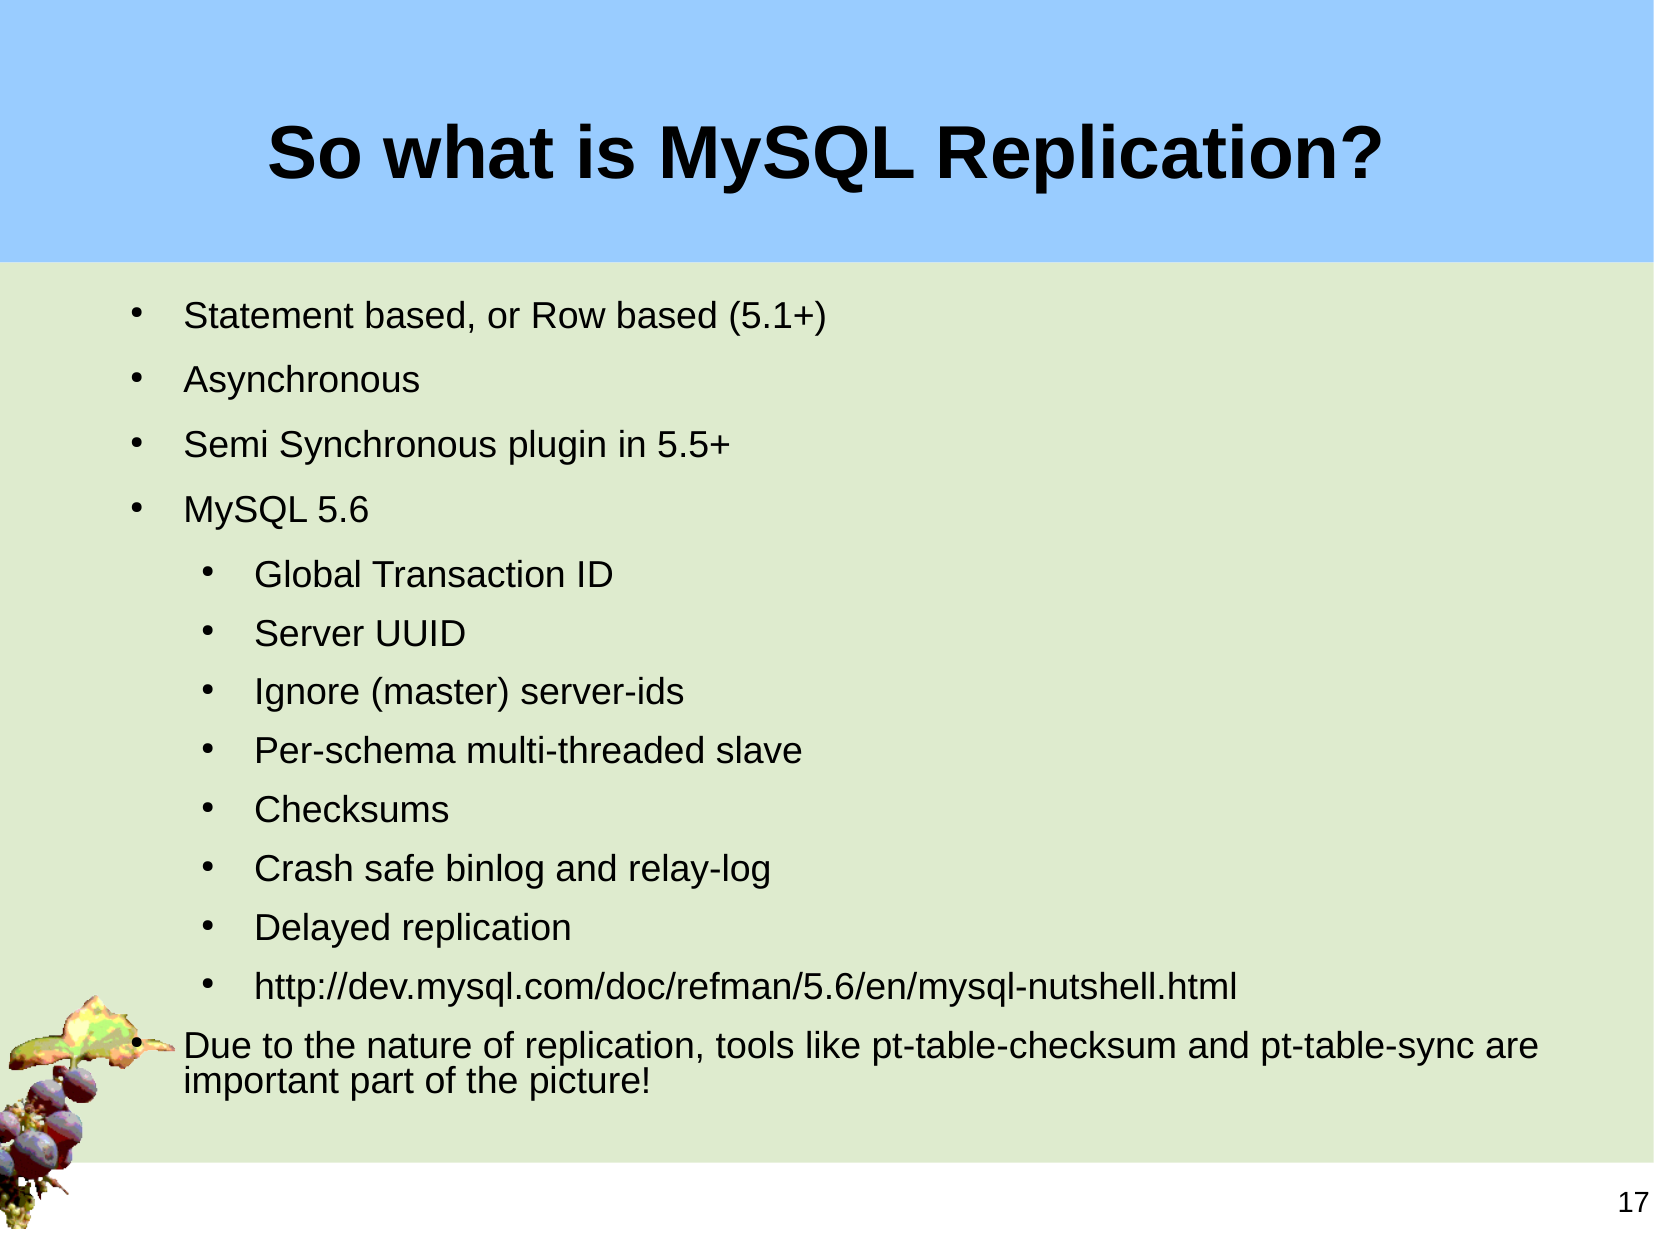

# So what is MySQL Replication?
Statement based, or Row based (5.1+)
Asynchronous
Semi Synchronous plugin in 5.5+
MySQL 5.6
Global Transaction ID
Server UUID
Ignore (master) server-ids
Per-schema multi-threaded slave
Checksums
Crash safe binlog and relay-log
Delayed replication
http://dev.mysql.com/doc/refman/5.6/en/mysql-nutshell.html
Due to the nature of replication, tools like pt-table-checksum and pt-table-sync are important part of the picture!
17